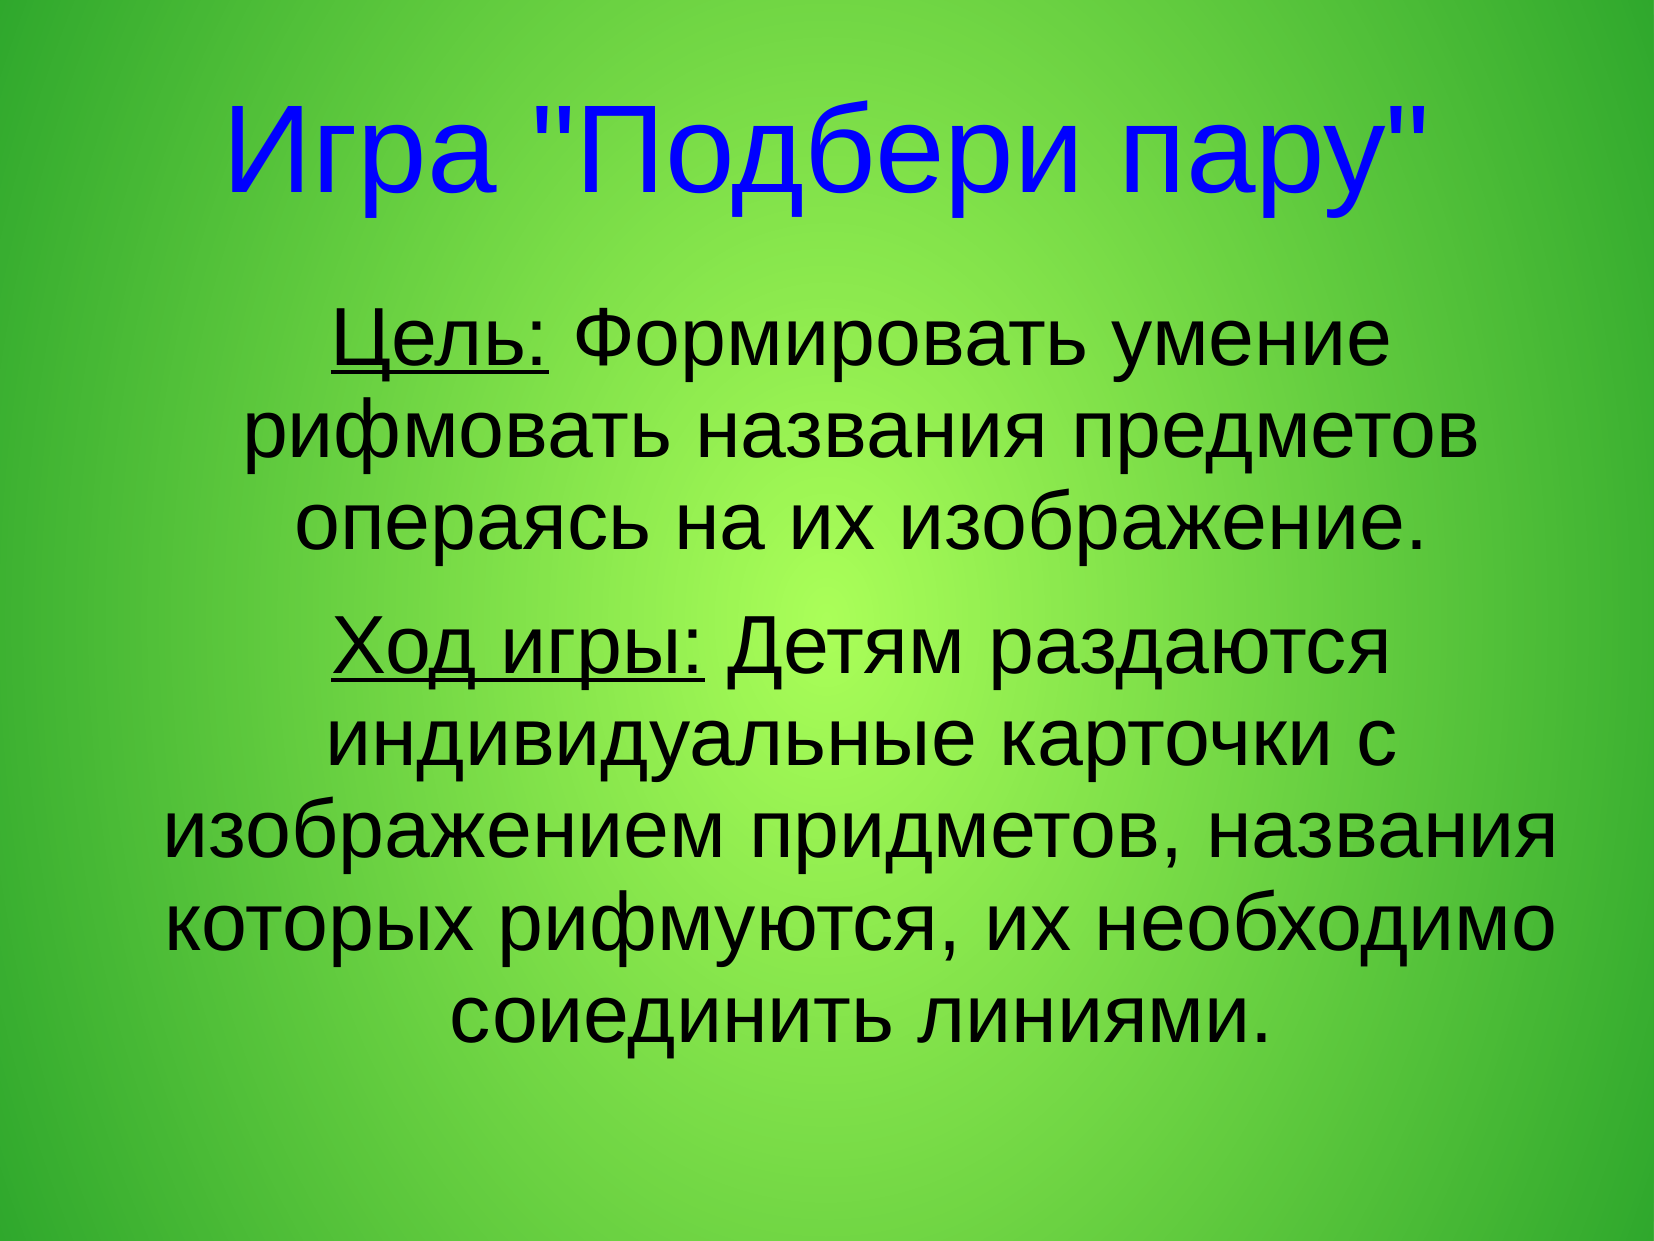

# Игра "Подбери пару"
Цель: Формировать умение рифмовать названия предметов операясь на их изображение.
Ход игры: Детям раздаются индивидуальные карточки с изображением придметов, названия которых рифмуются, их необходимо соиединить линиями.